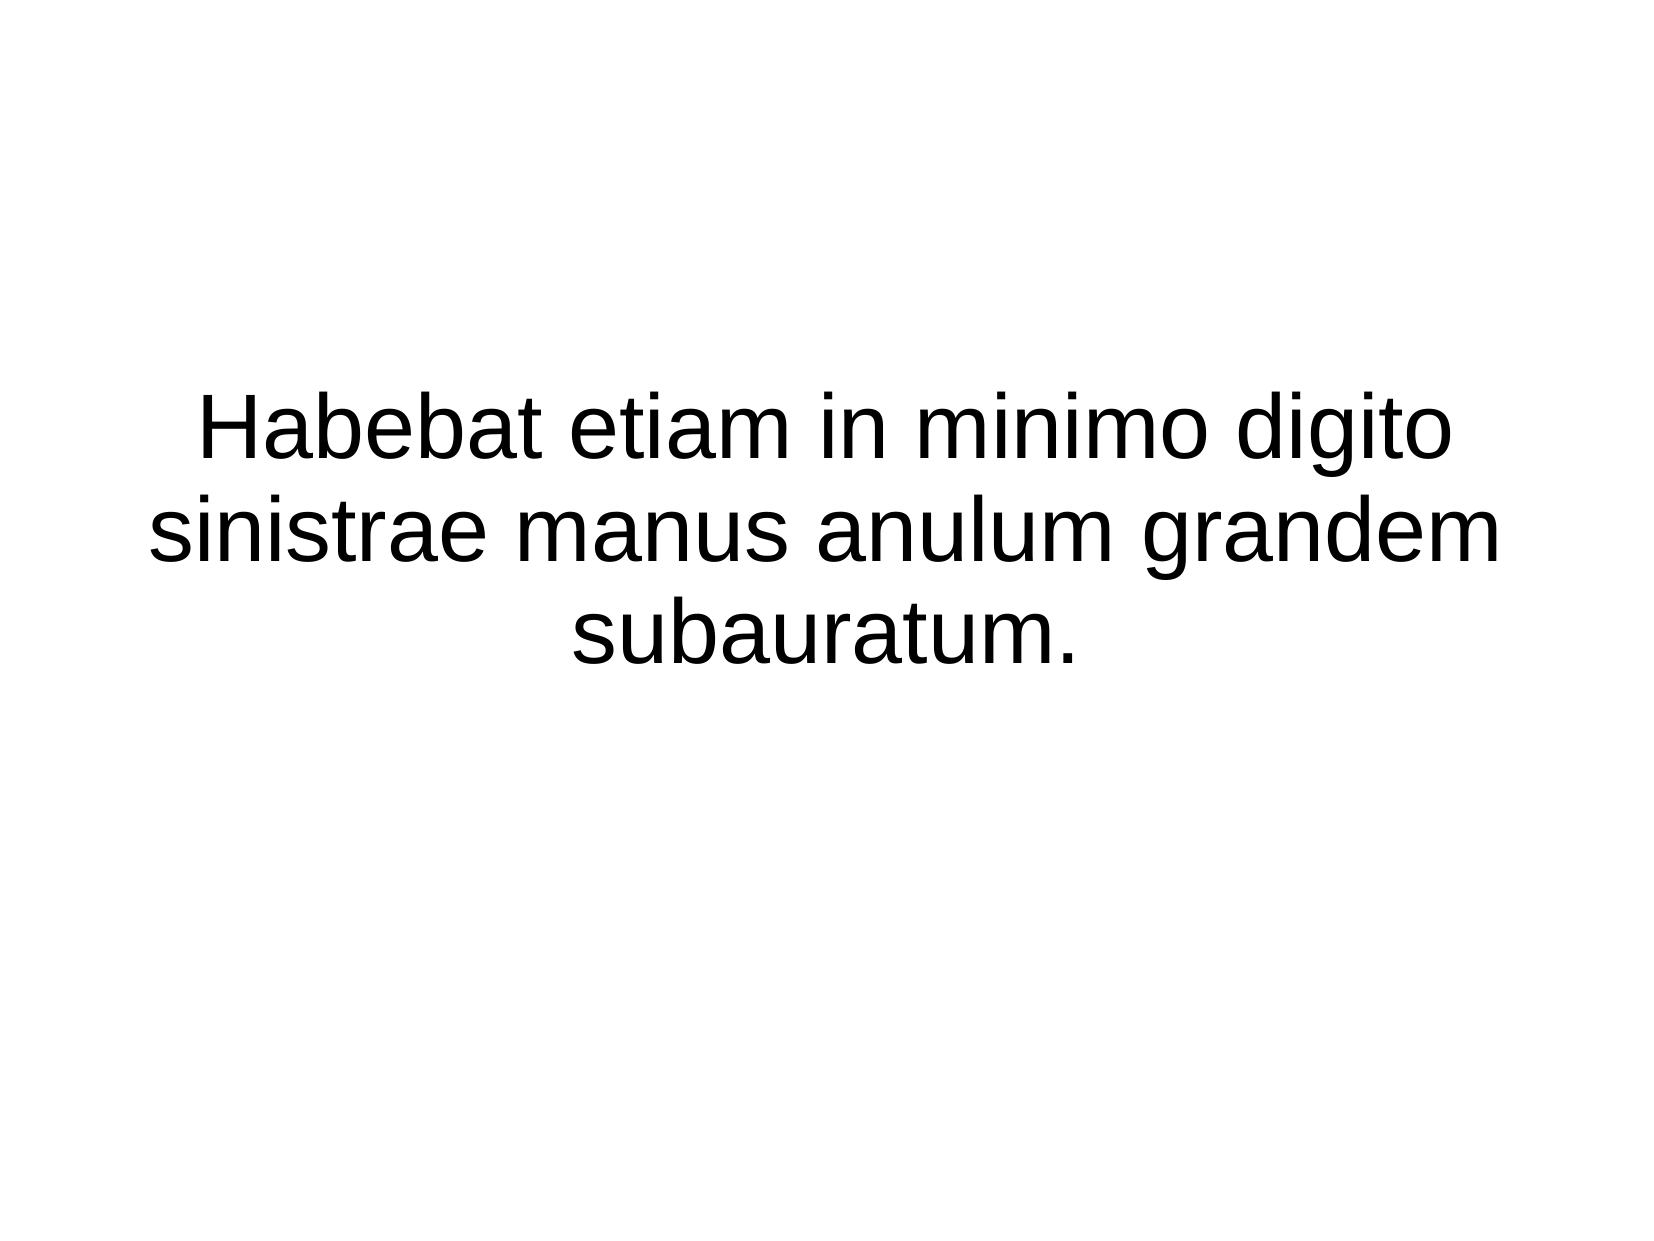

# Habebat etiam in minimo digito sinistrae manus anulum grandem subauratum.